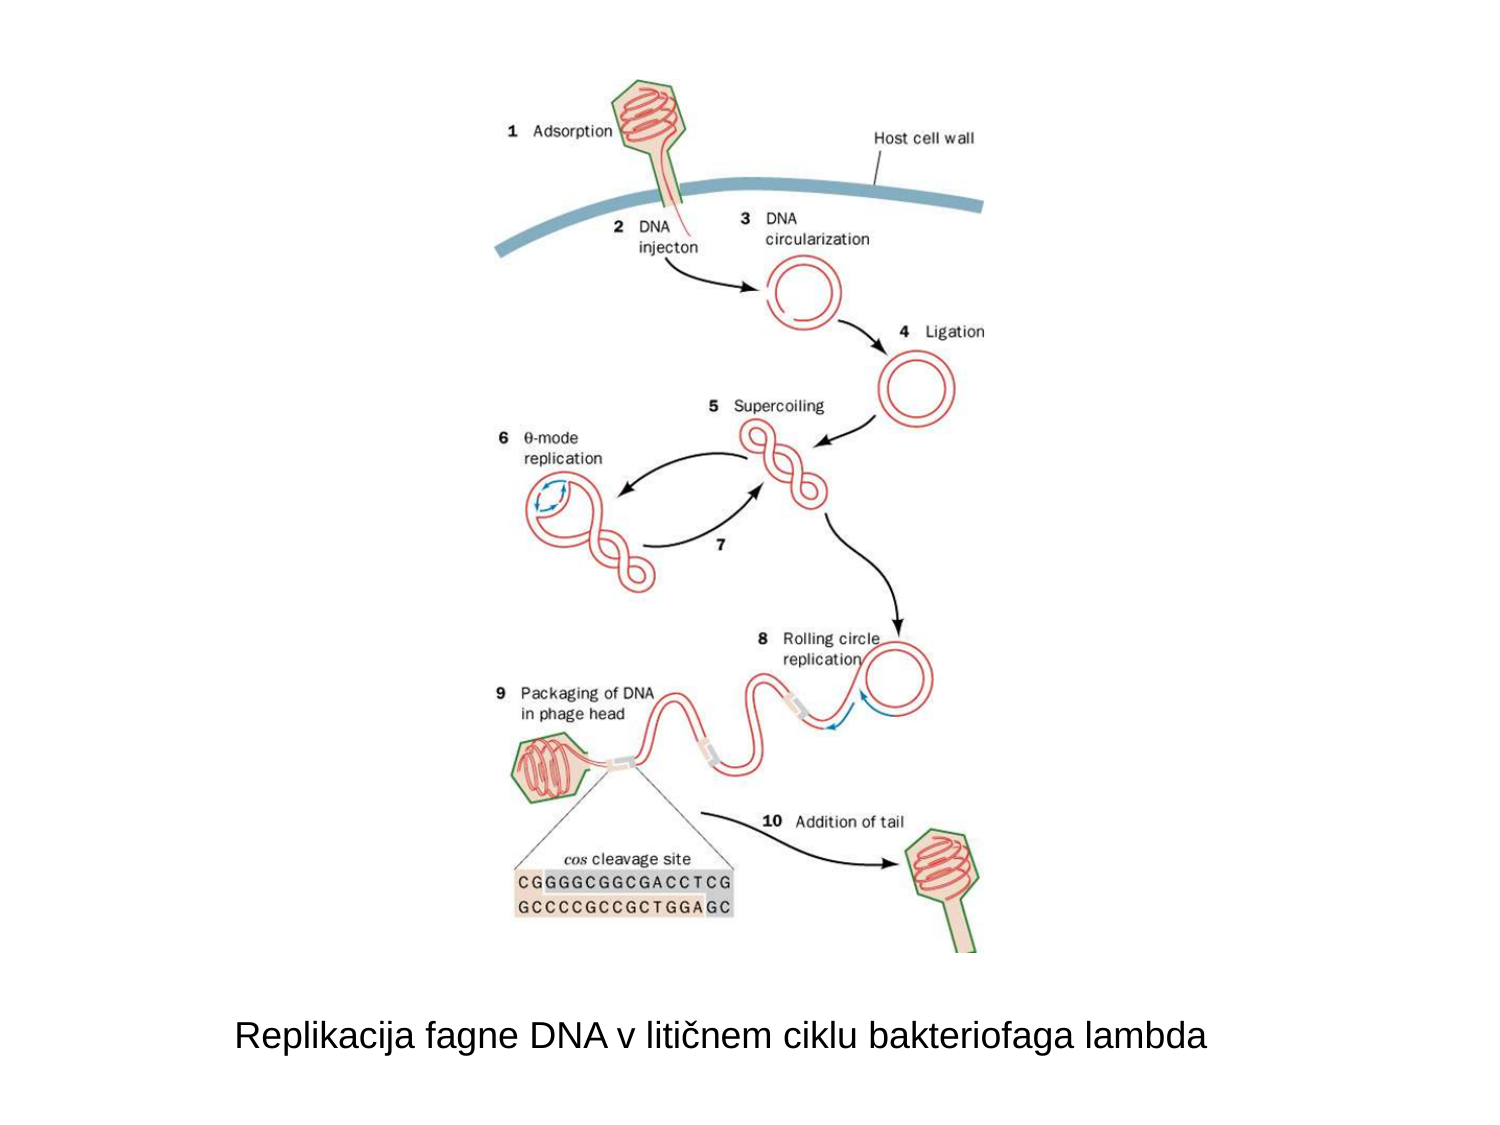

Replikacija fagne DNA v litičnem ciklu bakteriofaga lambda